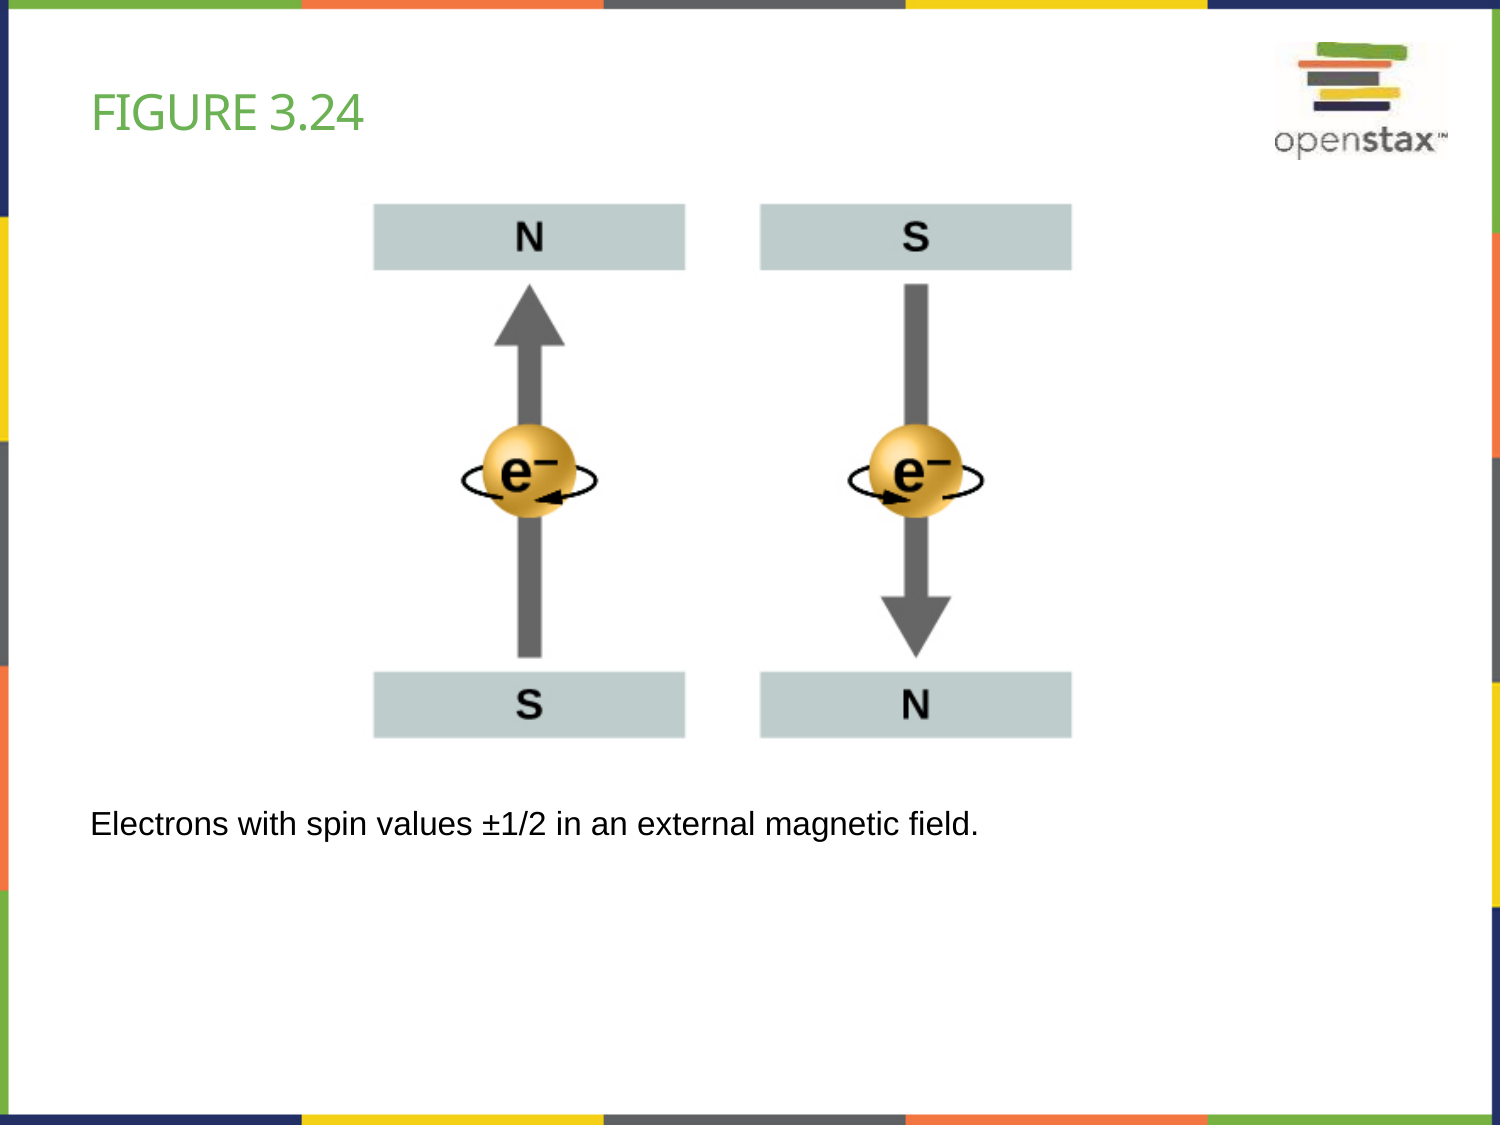

# Figure 3.24
Electrons with spin values ±1/2 in an external magnetic field.